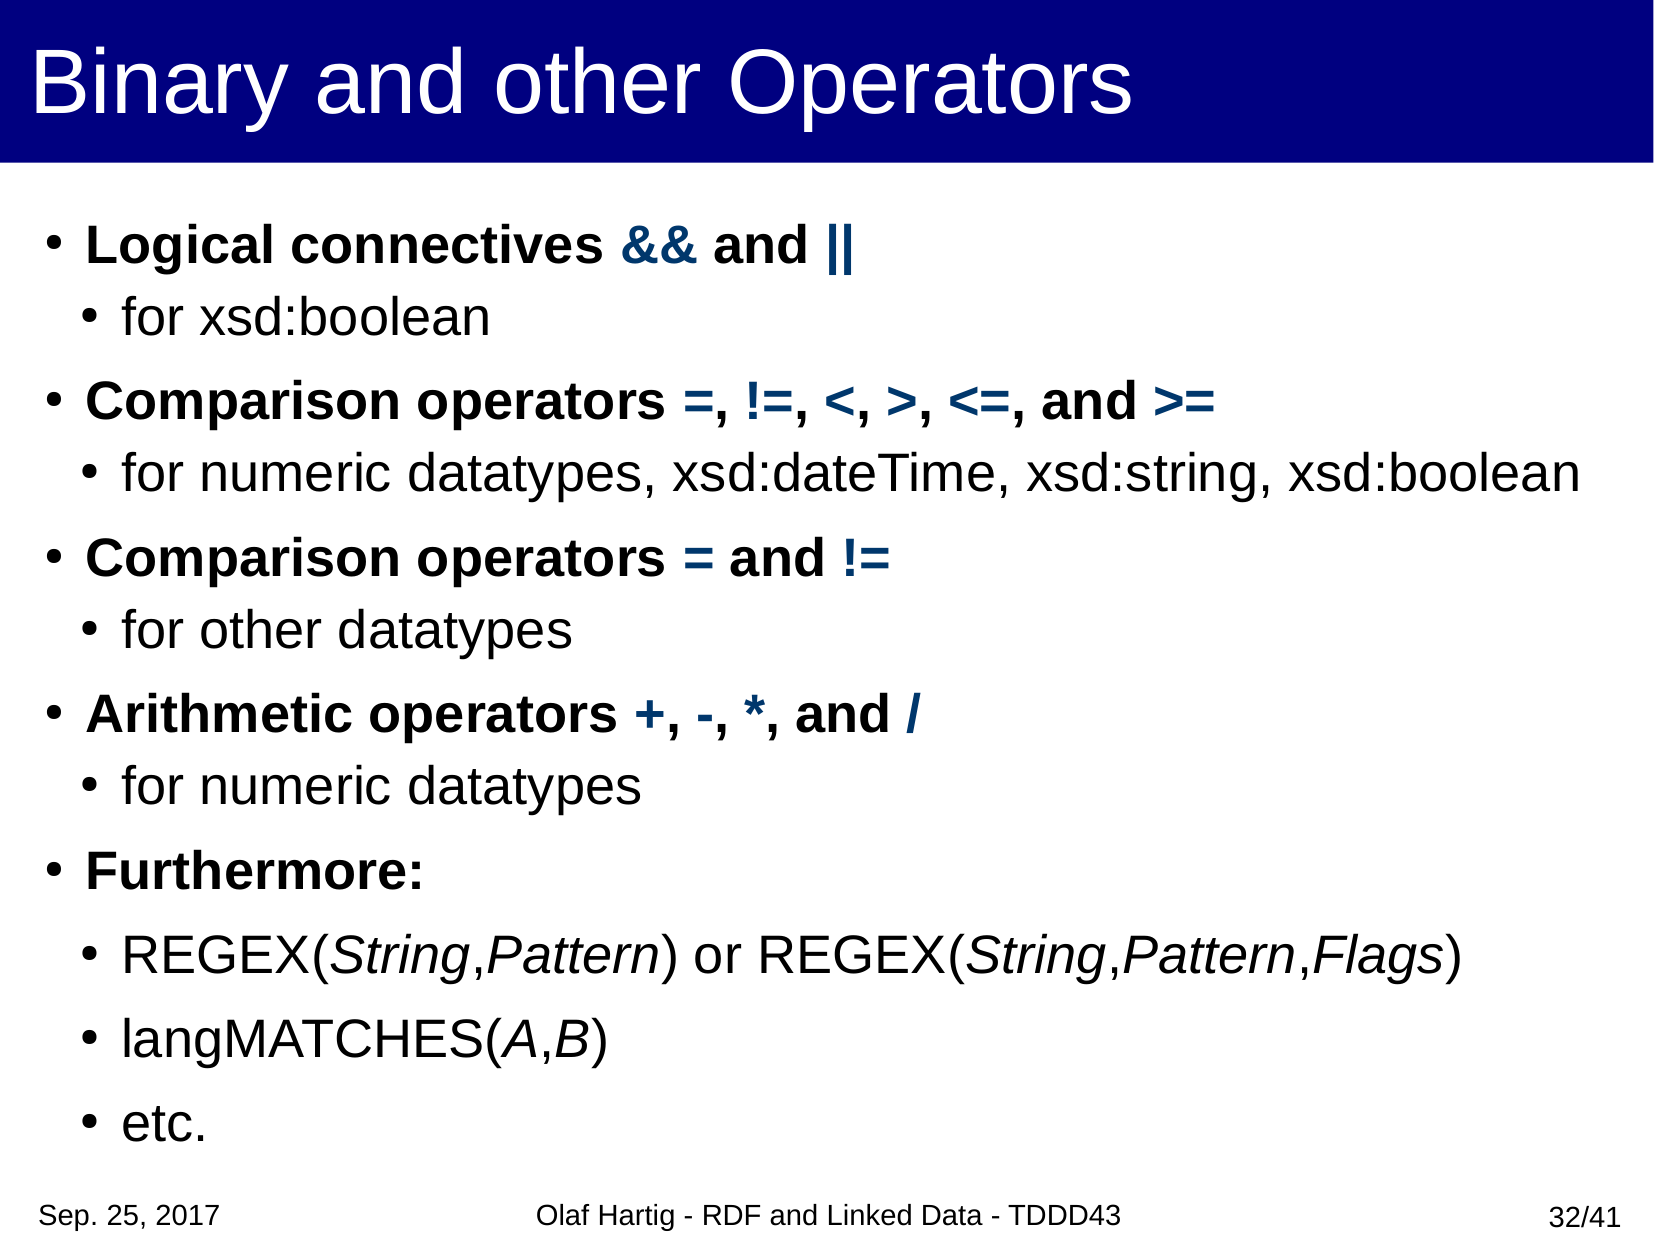

# Binary and other Operators
Logical connectives && and ||
for xsd:boolean
Comparison operators =, !=, <, >, <=, and >=
for numeric datatypes, xsd:dateTime, xsd:string, xsd:boolean
Comparison operators = and !=
for other datatypes
Arithmetic operators +, -, *, and /
for numeric datatypes
Furthermore:
REGEX(String,Pattern) or REGEX(String,Pattern,Flags)
langMATCHES(A,B)
etc.
Sep. 25, 2017
Olaf Hartig - RDF and Linked Data - TDDD43
32